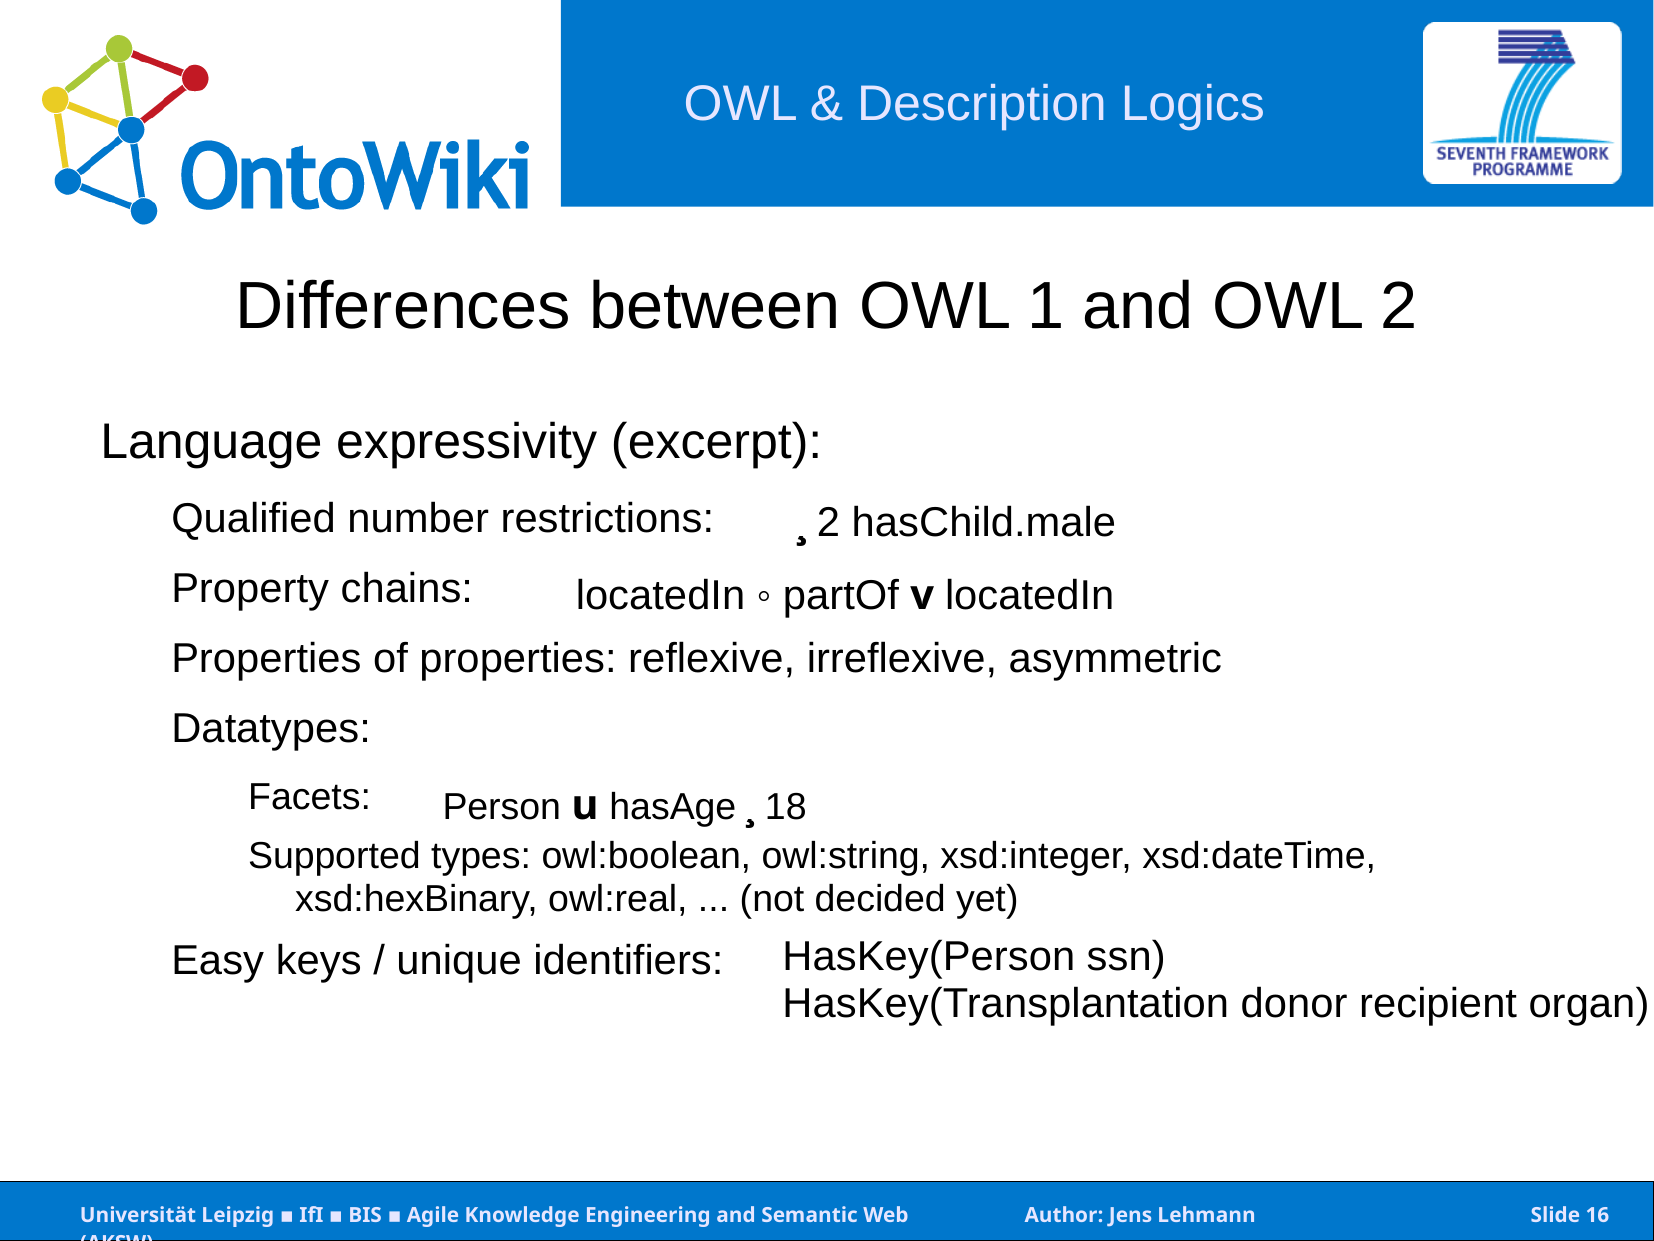

# Differences between OWL 1 and OWL 2
Language expressivity (excerpt):
Qualified number restrictions:
Property chains:
Properties of properties: reflexive, irreflexive, asymmetric
Datatypes:
Facets:
Supported types: owl:boolean, owl:string, xsd:integer, xsd:dateTime, xsd:hexBinary, owl:real, ... (not decided yet)
Easy keys / unique identifiers:
¸ 2 hasChild.male
locatedIn ◦ partOf v locatedIn
Person u hasAge ¸ 18
HasKey(Person ssn)
HasKey(Transplantation donor recipient organ)